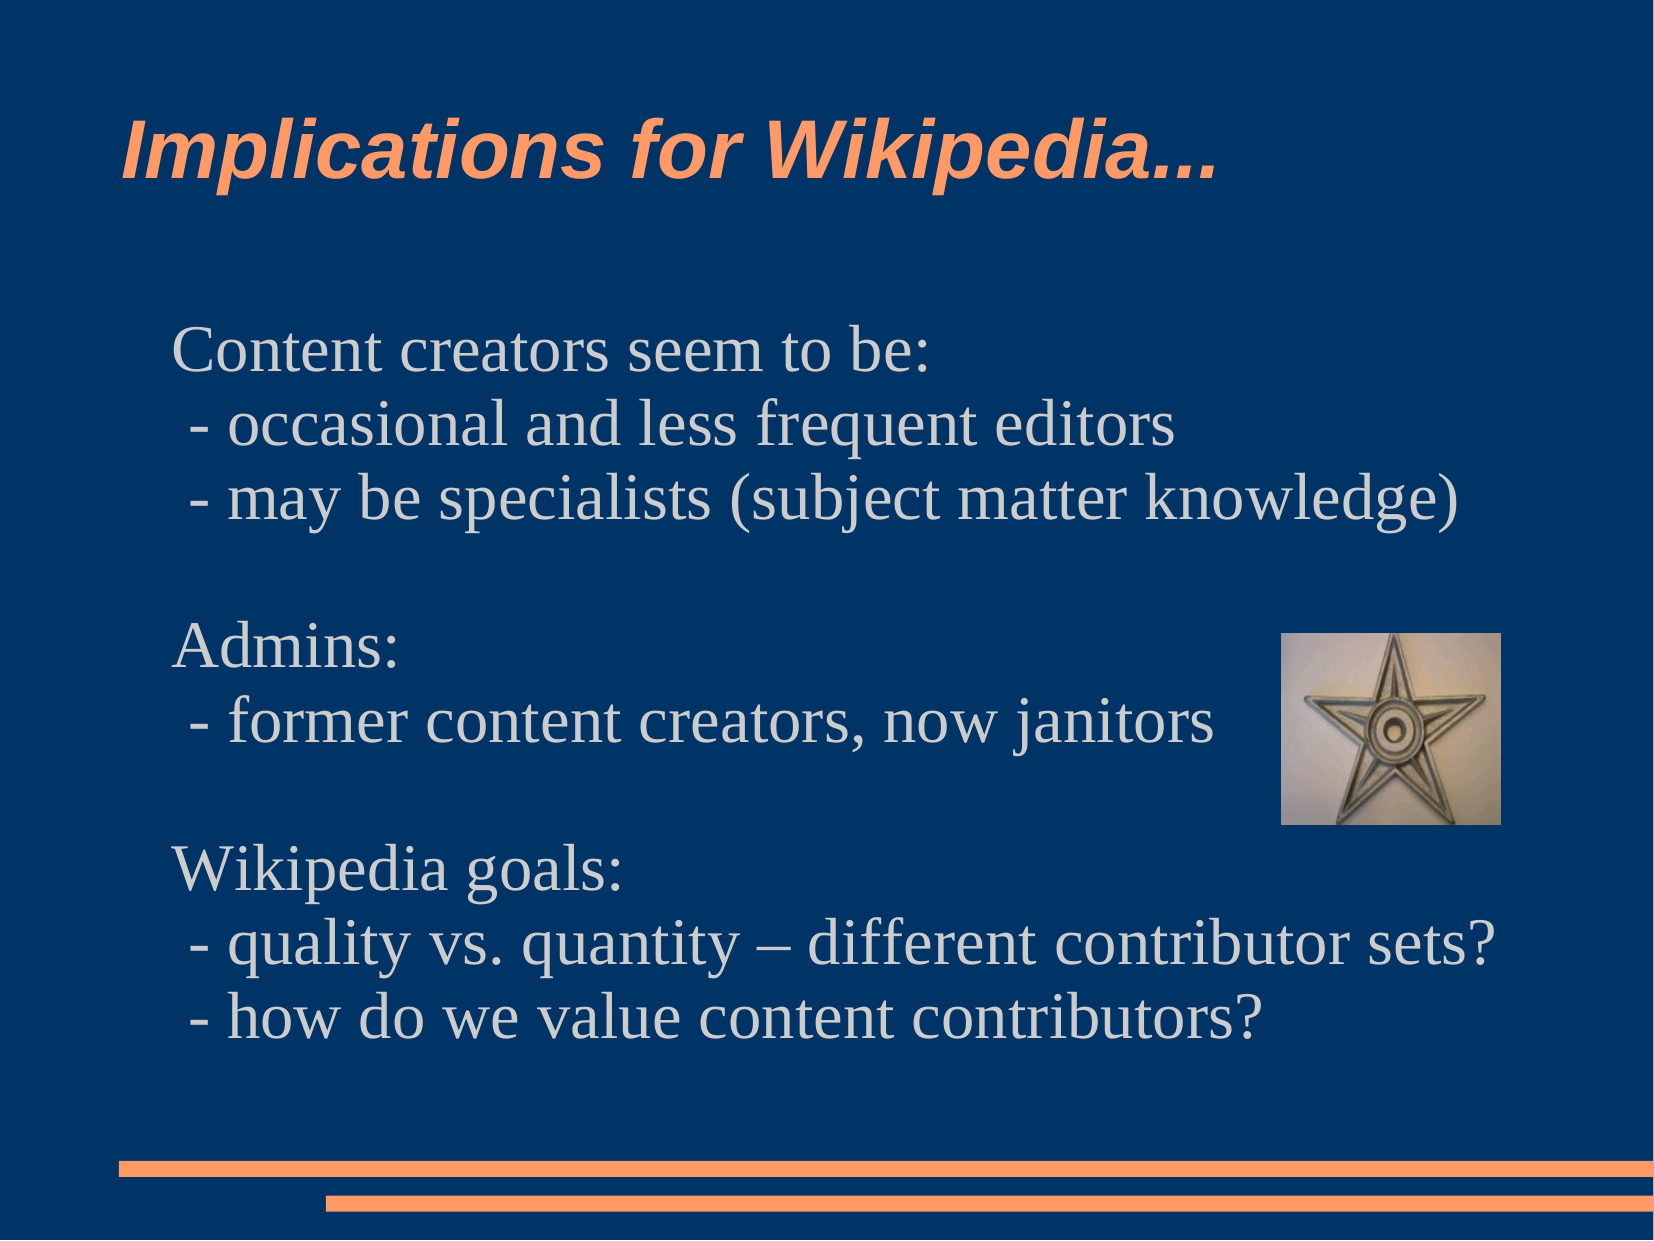

# Implications for Wikipedia...
Content creators seem to be:
 - occasional and less frequent editors
 - may be specialists (subject matter knowledge)
Admins:
 - former content creators, now janitors
Wikipedia goals:
 - quality vs. quantity – different contributor sets?
 - how do we value content contributors?